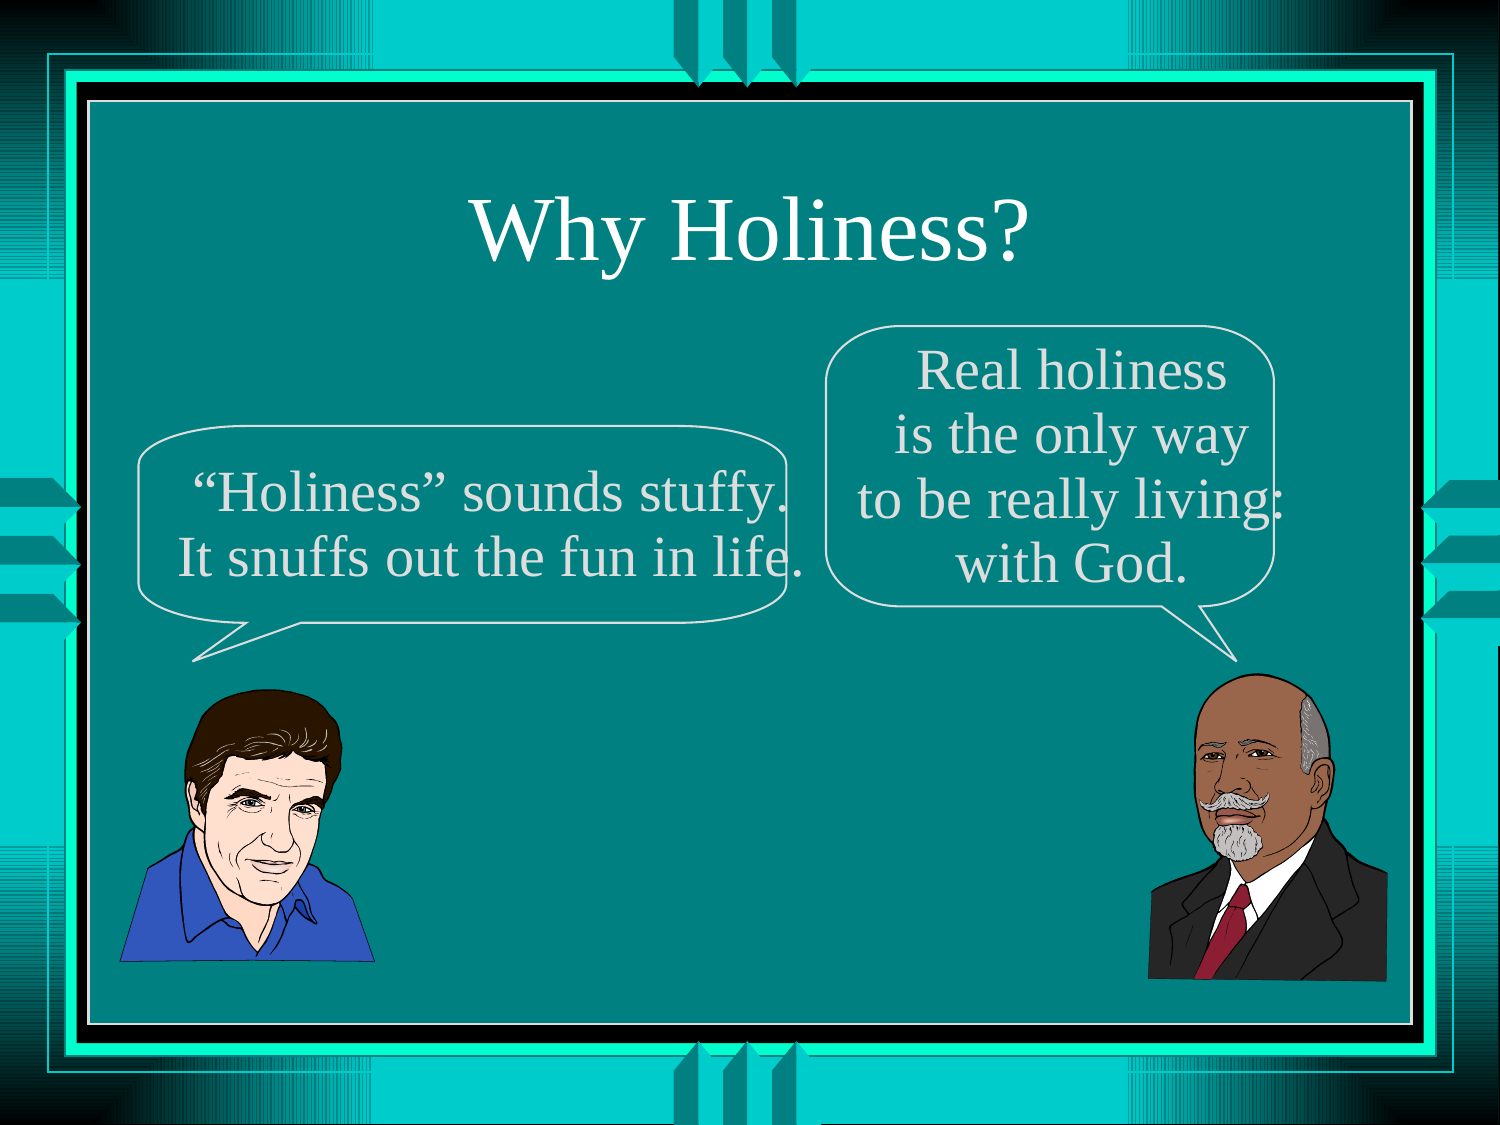

# Why Holiness?
Real holiness
is the only way
to be really living:
with God.
“Holiness” sounds stuffy.
It snuffs out the fun in life.